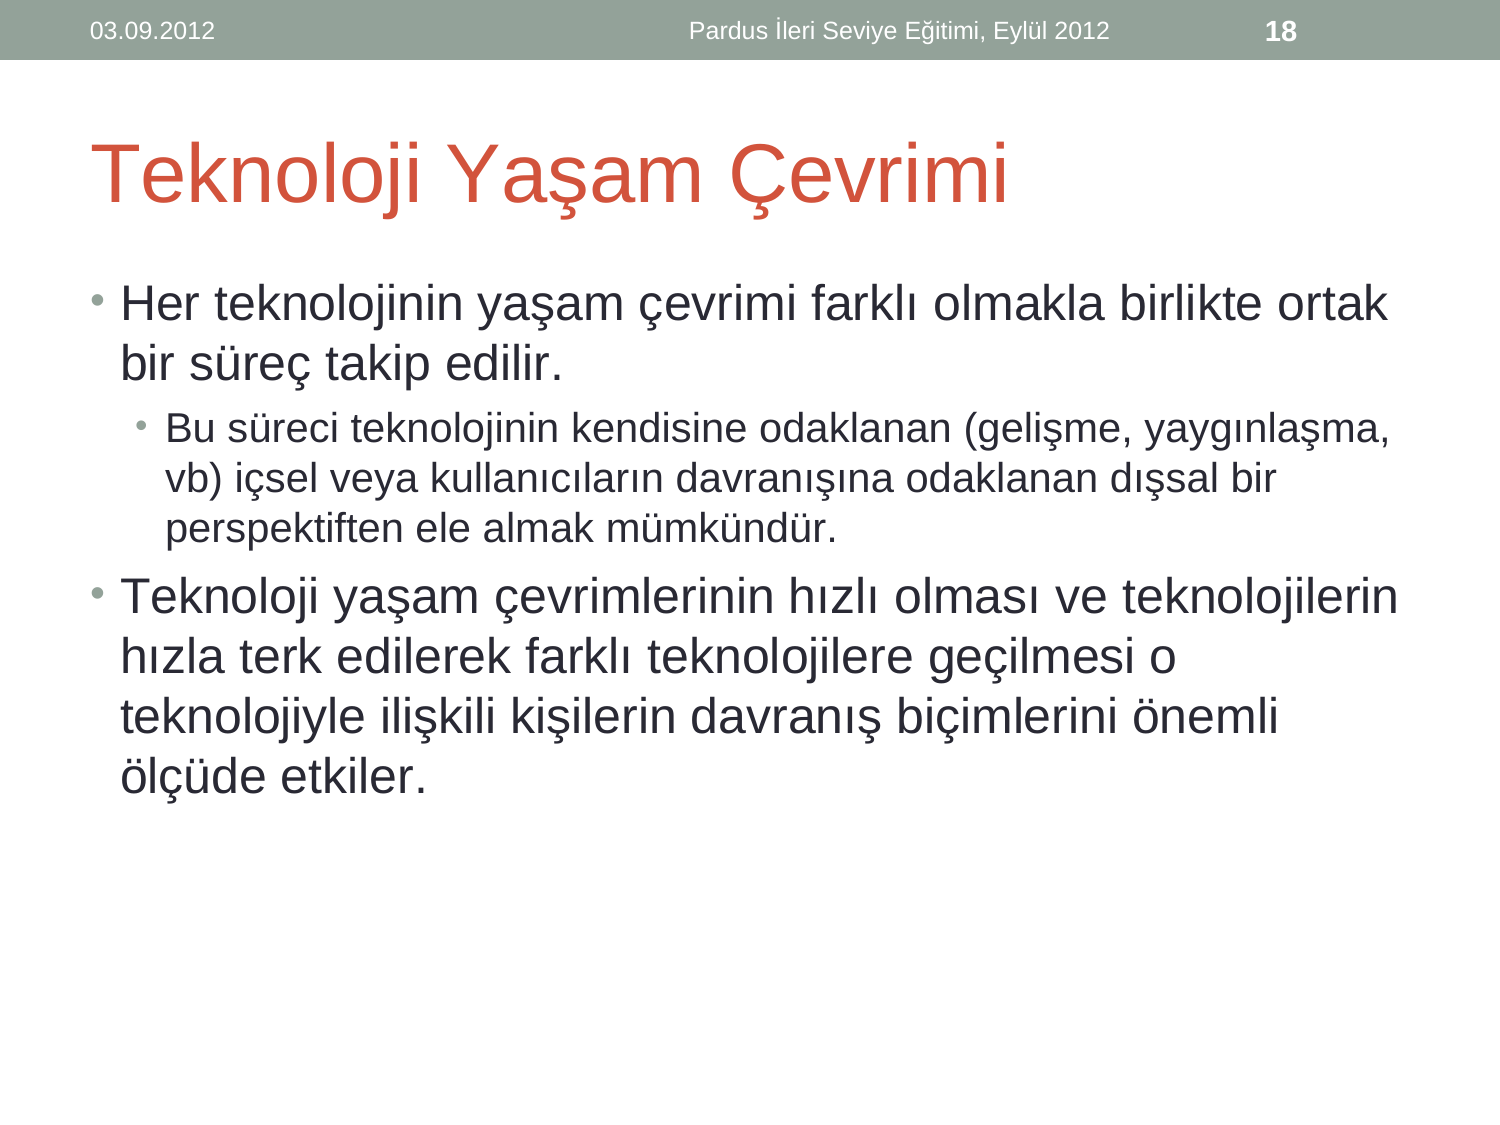

03.09.2012
Pardus İleri Seviye Eğitimi, Eylül 2012
# Teknoloji Yaşam Çevrimi
Her teknolojinin yaşam çevrimi farklı olmakla birlikte ortak bir süreç takip edilir.
Bu süreci teknolojinin kendisine odaklanan (gelişme, yaygınlaşma, vb) içsel veya kullanıcıların davranışına odaklanan dışsal bir perspektiften ele almak mümkündür.
Teknoloji yaşam çevrimlerinin hızlı olması ve teknolojilerin hızla terk edilerek farklı teknolojilere geçilmesi o teknolojiyle ilişkili kişilerin davranış biçimlerini önemli ölçüde etkiler.